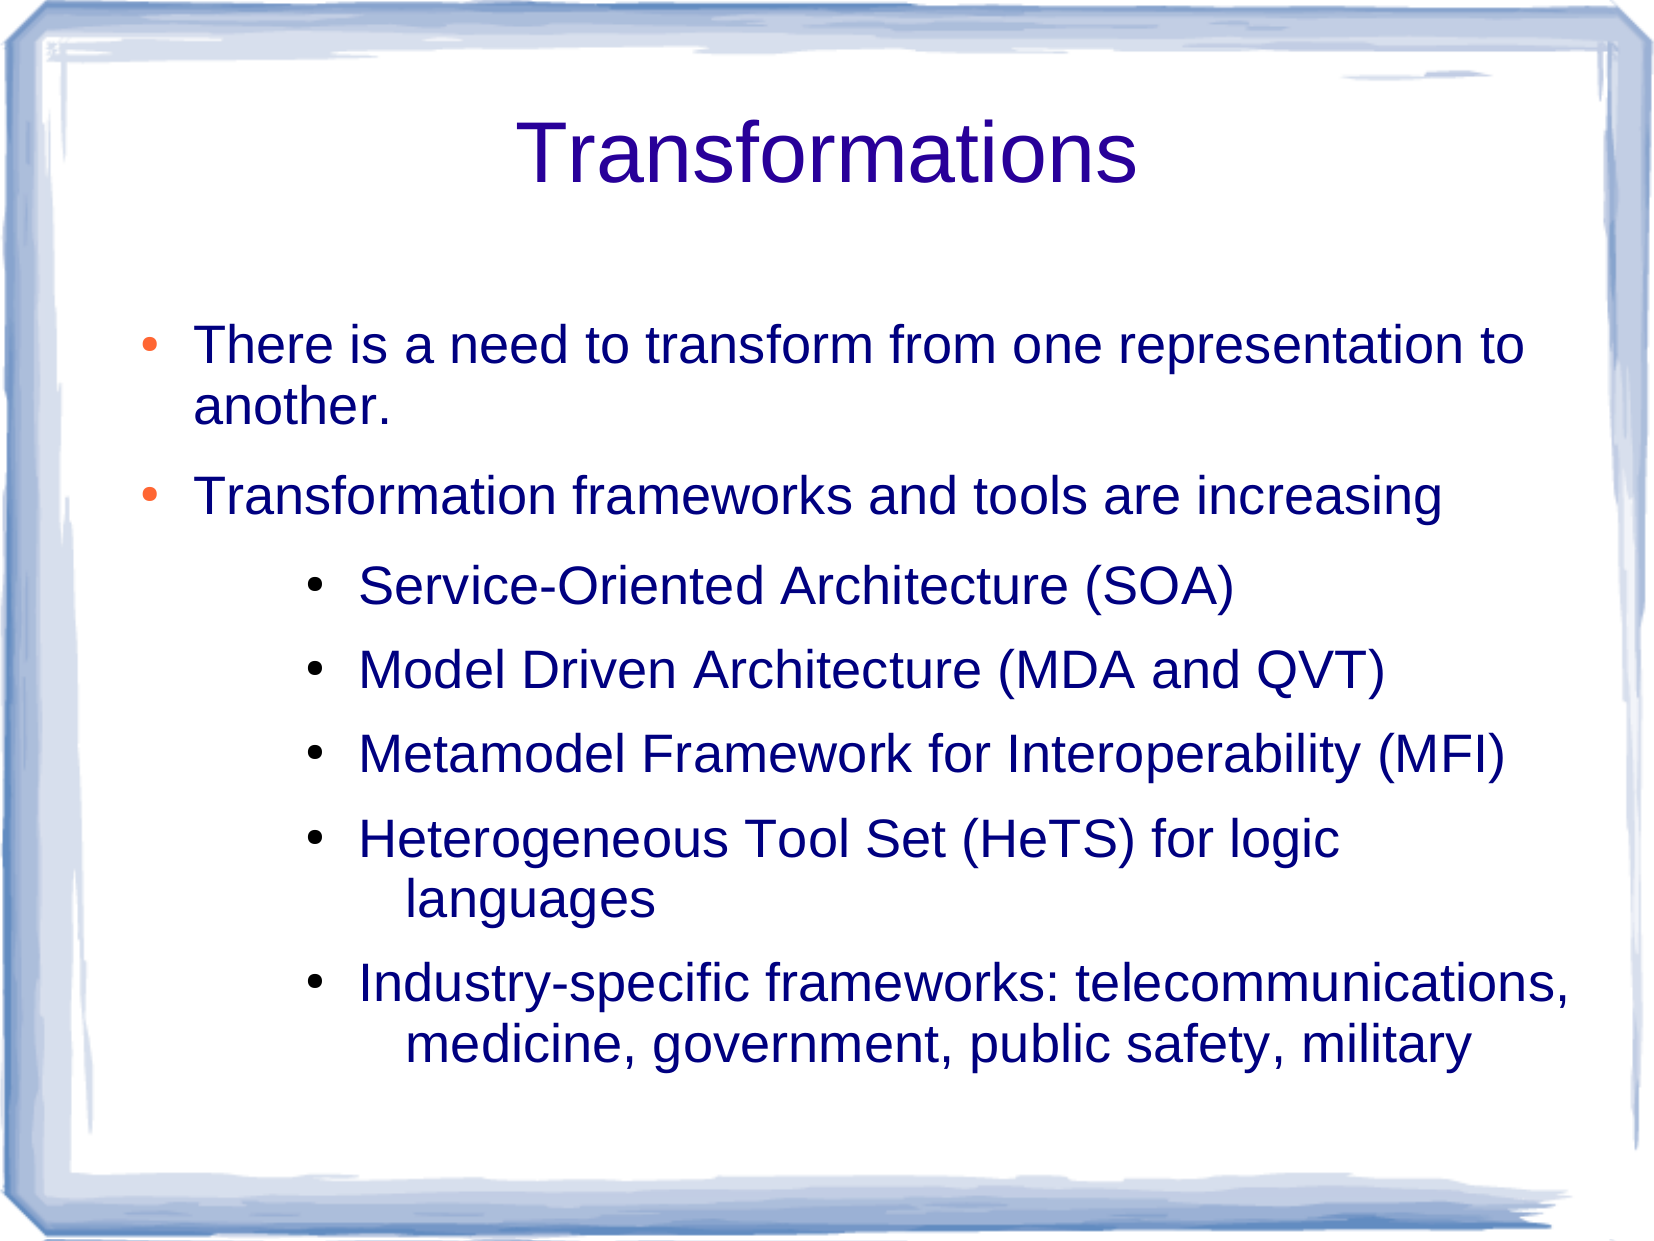

# Transformations
There is a need to transform from one representation to another.
Transformation frameworks and tools are increasing
Service-Oriented Architecture (SOA)
Model Driven Architecture (MDA and QVT)
Metamodel Framework for Interoperability (MFI)
Heterogeneous Tool Set (HeTS) for logic languages
Industry-specific frameworks: telecommunications, medicine, government, public safety, military